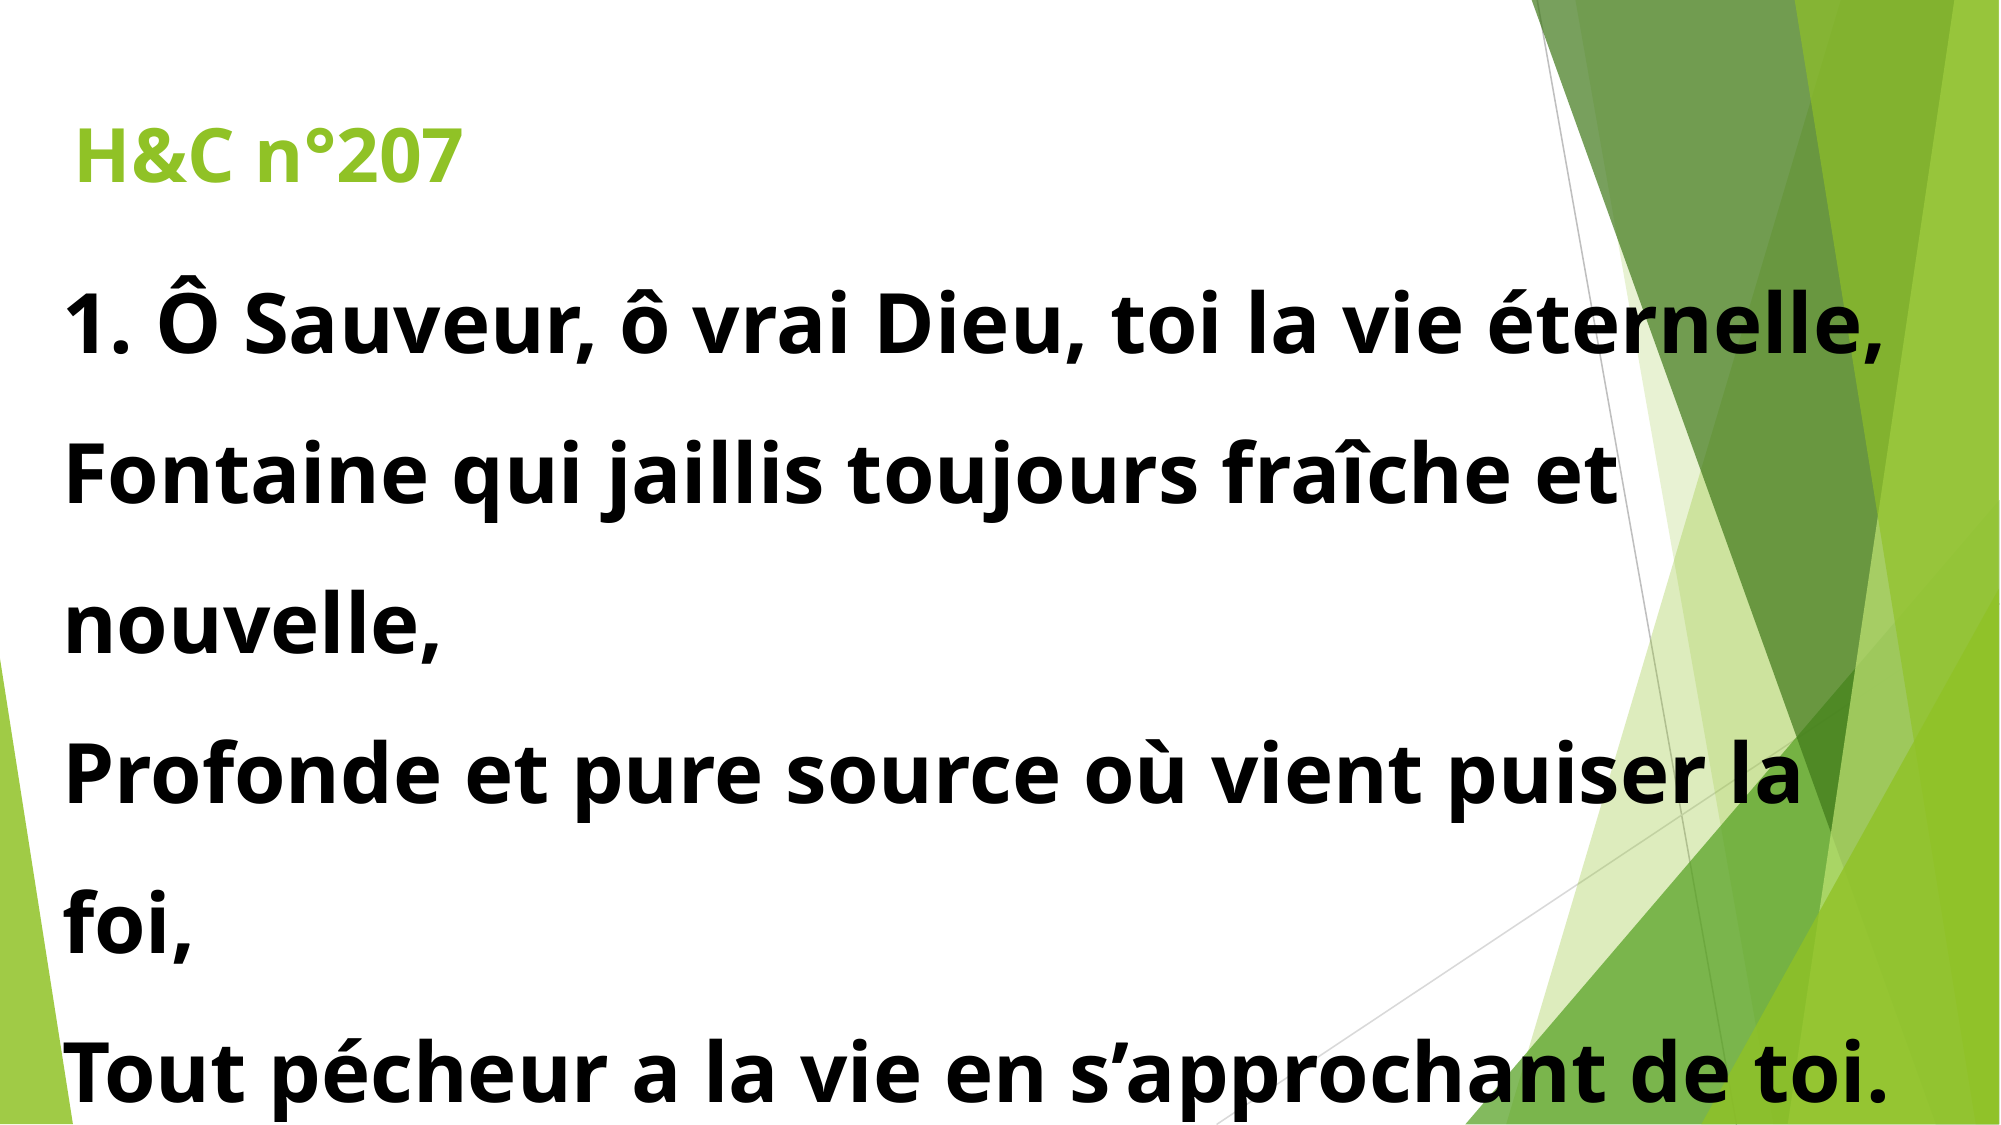

H&C n°207
1. Ô Sauveur, ô vrai Dieu, toi la vie éternelle,
Fontaine qui jaillis toujours fraîche et nouvelle,
Profonde et pure source où vient puiser la foi,
Tout pécheur a la vie en s’approchant de toi.